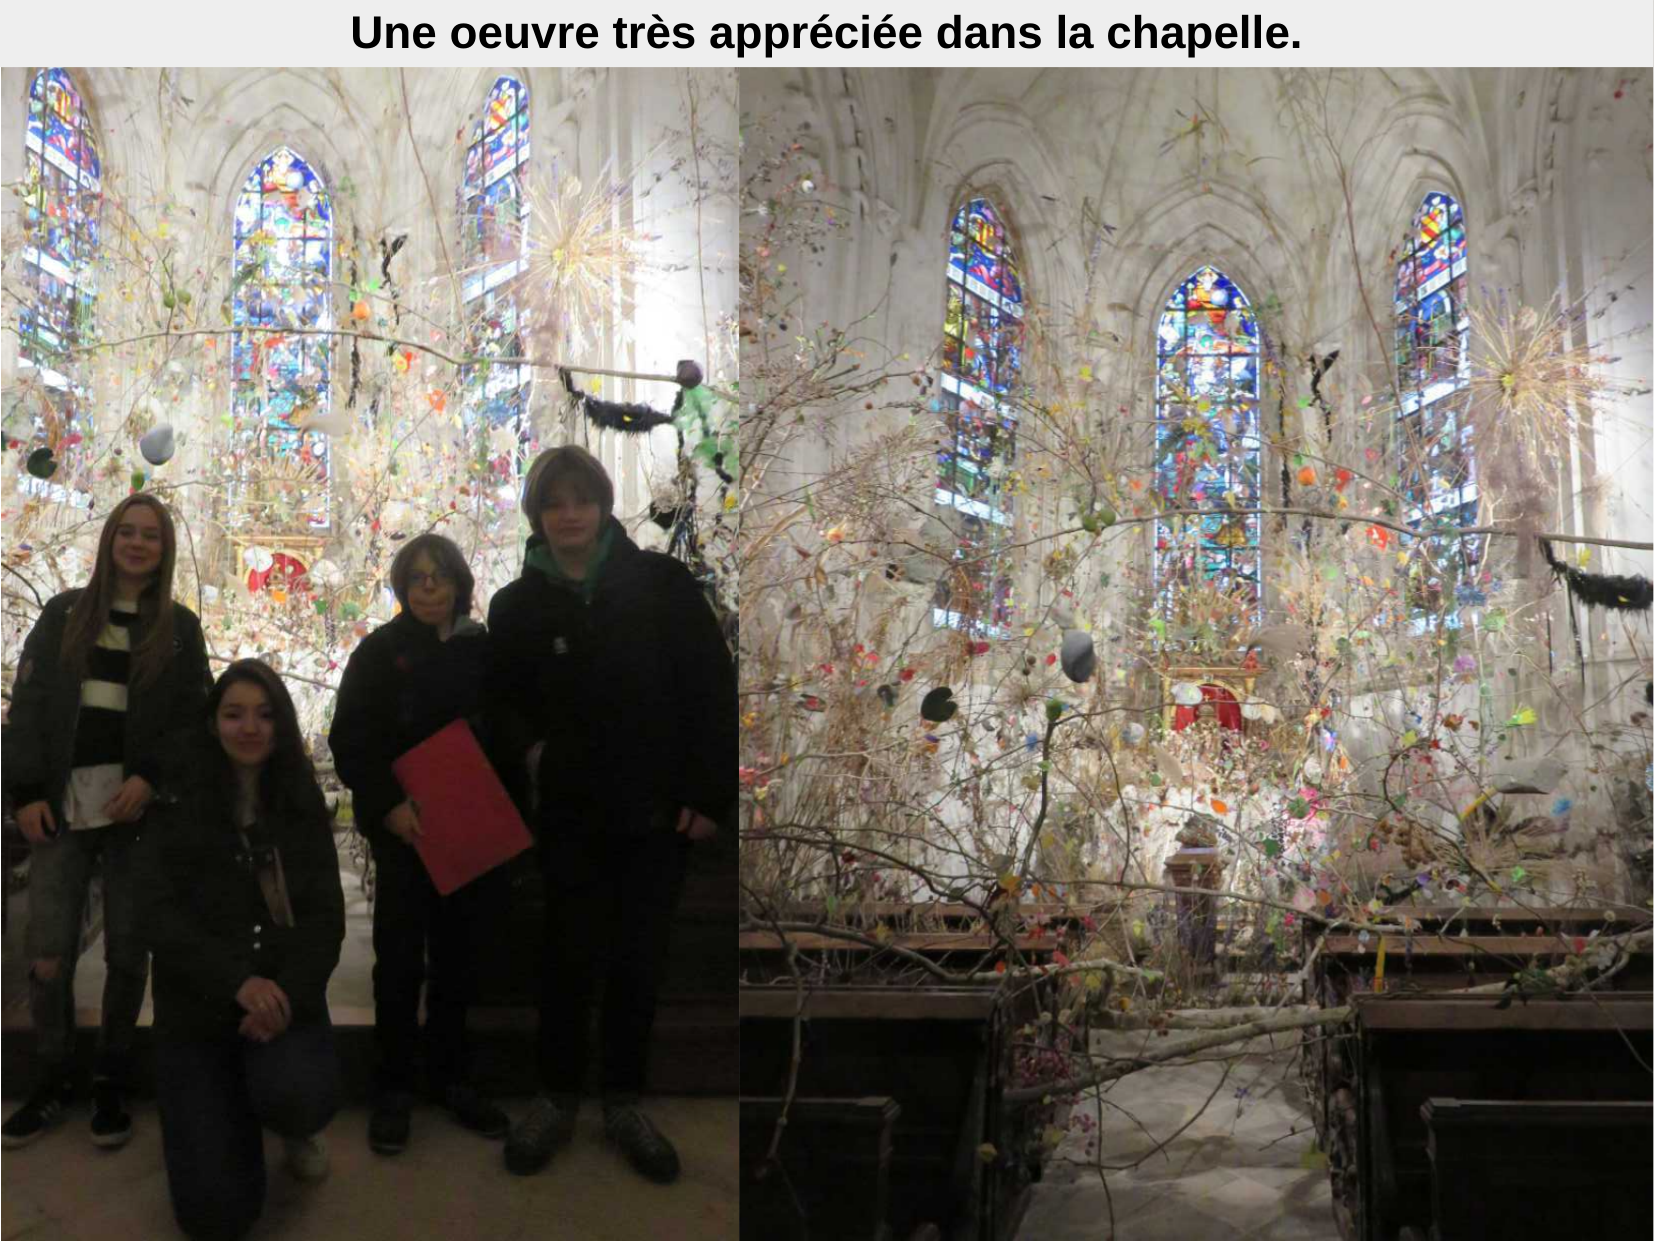

Une oeuvre très appréciée dans la chapelle.